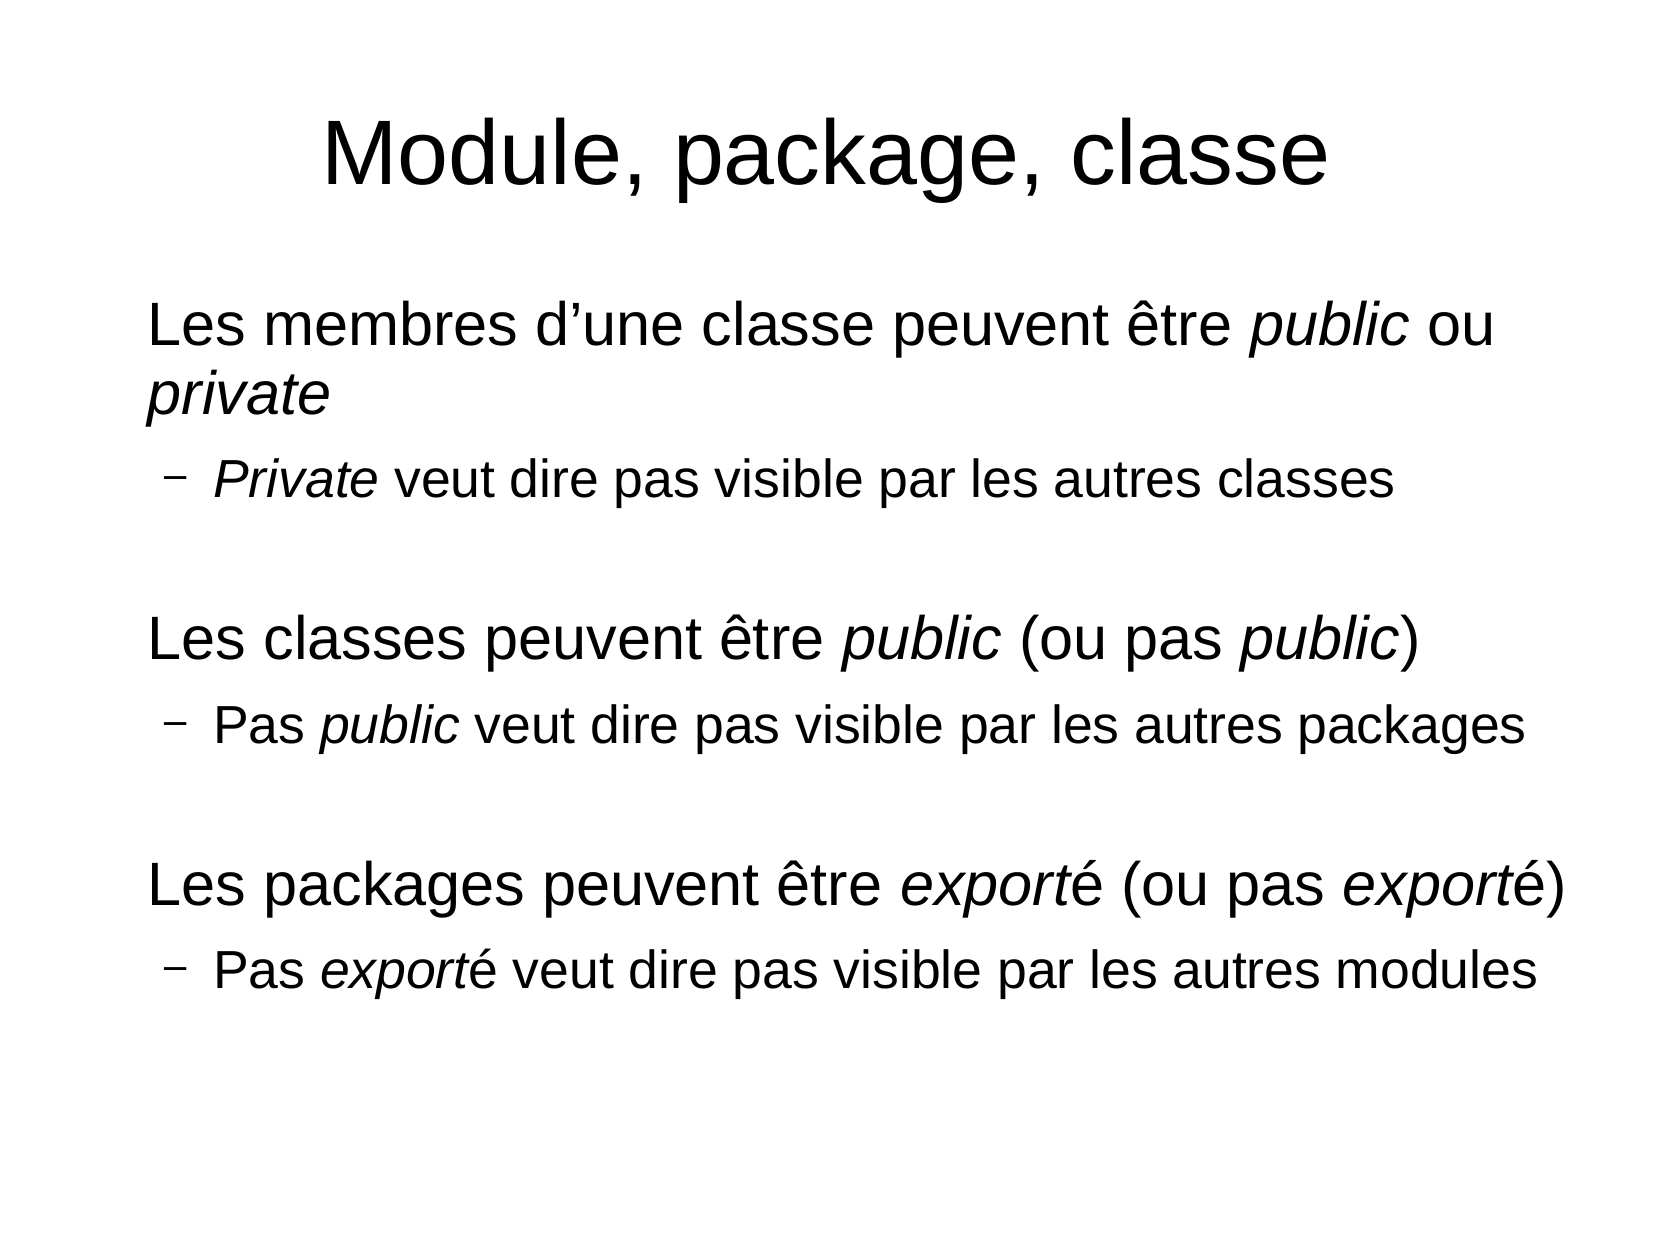

# Module, package, classe
Les membres d’une classe peuvent être public ou private
Private veut dire pas visible par les autres classes
Les classes peuvent être public (ou pas public)
Pas public veut dire pas visible par les autres packages
Les packages peuvent être exporté (ou pas exporté)
Pas exporté veut dire pas visible par les autres modules